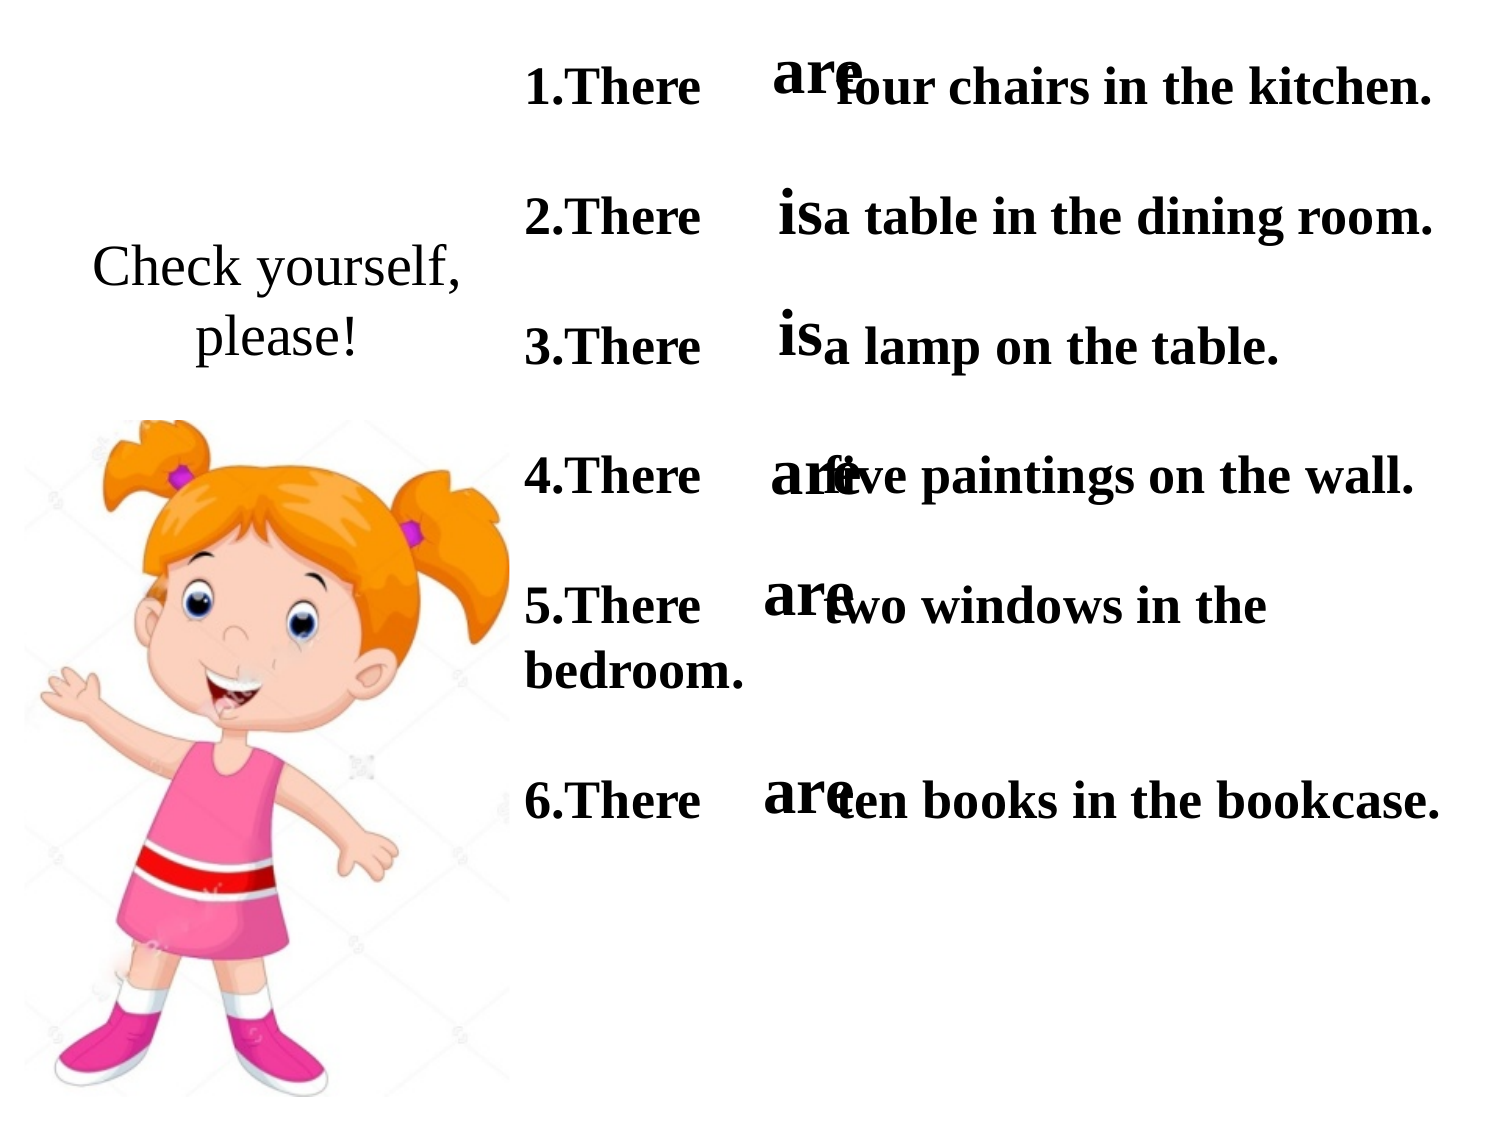

are
There four chairs in the kitchen.
There a table in the dining room.
There a lamp on the table.
There five paintings on the wall.
There two windows in the bedroom.
There ten books in the bookcase.
is
# Сheck yourself, please!
is
are
are
are